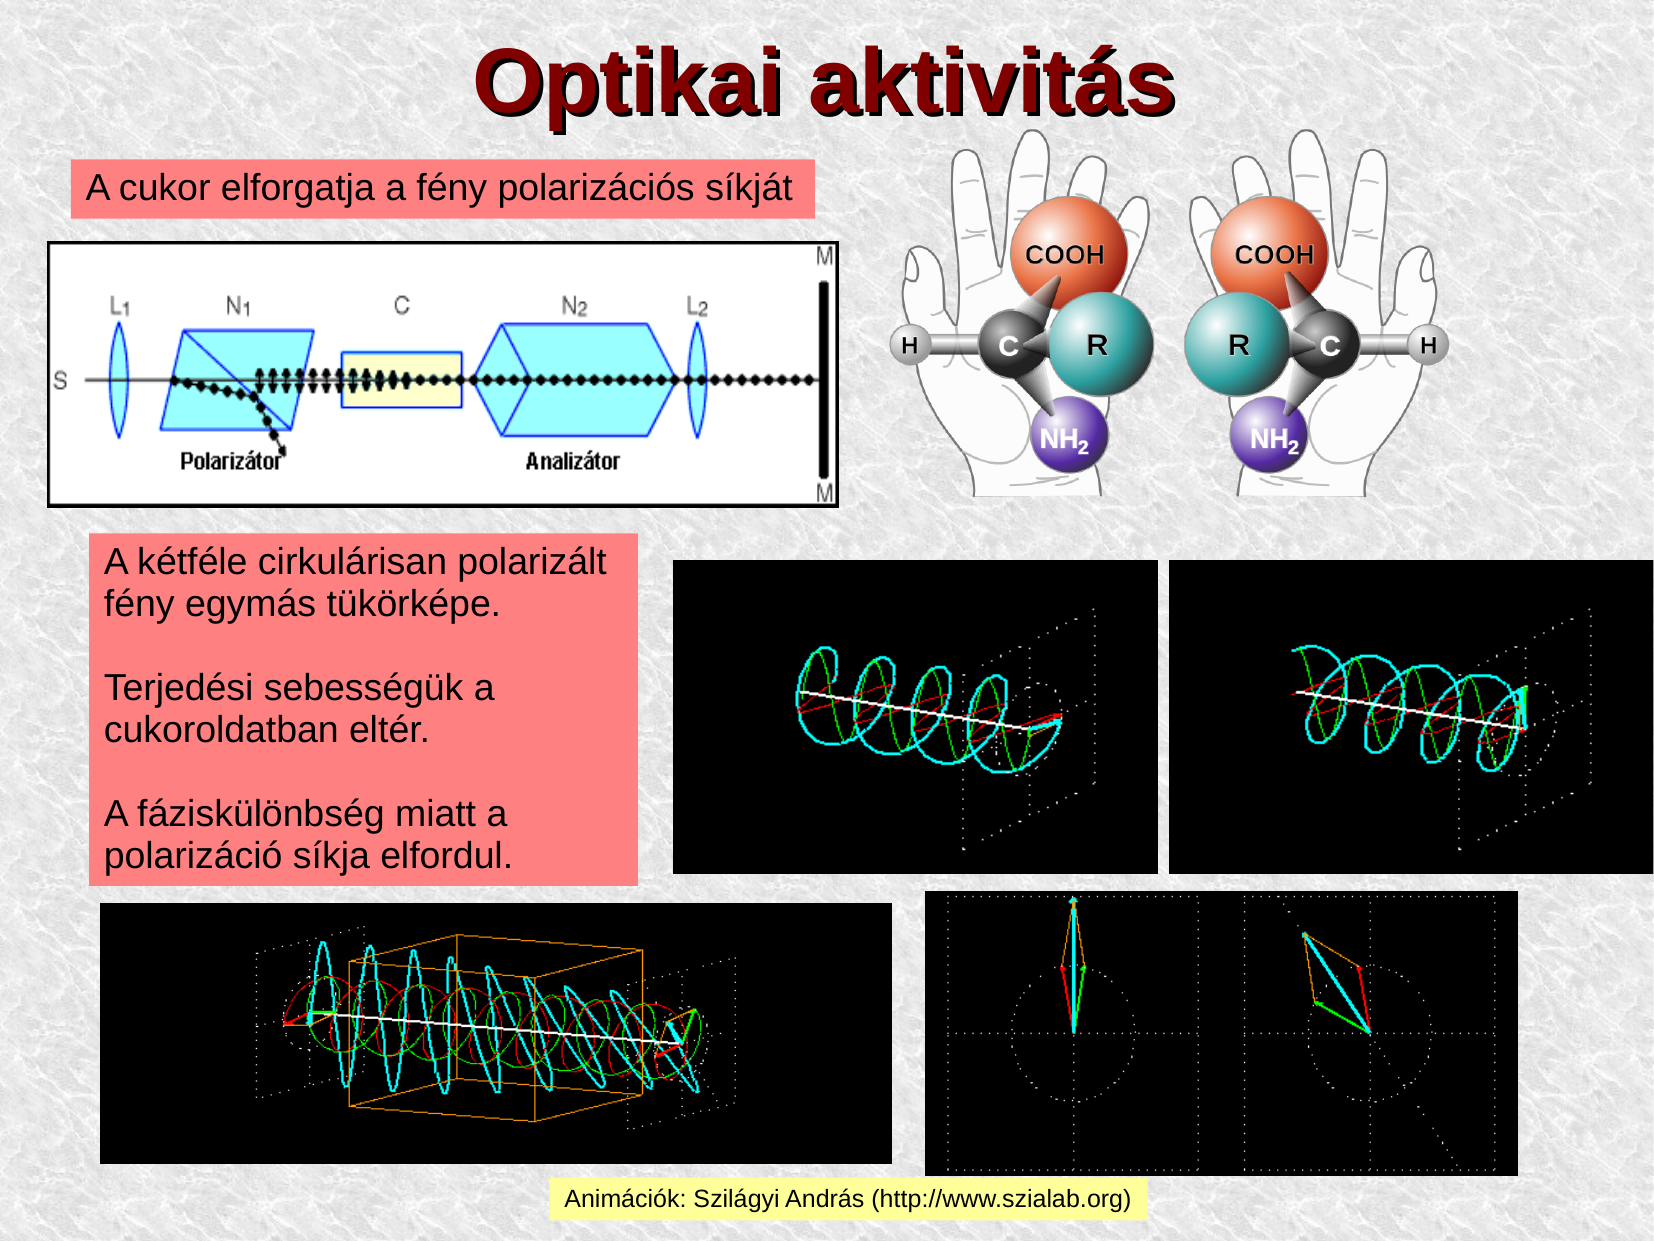

# Optikai aktivitás
A cukor elforgatja a fény polarizációs síkját
A kétféle cirkulárisan polarizált
fény egymás tükörképe.
Terjedési sebességük a
cukoroldatban eltér.
A fáziskülönbség miatt a
polarizáció síkja elfordul.
Animációk: Szilágyi András (http://www.szialab.org)